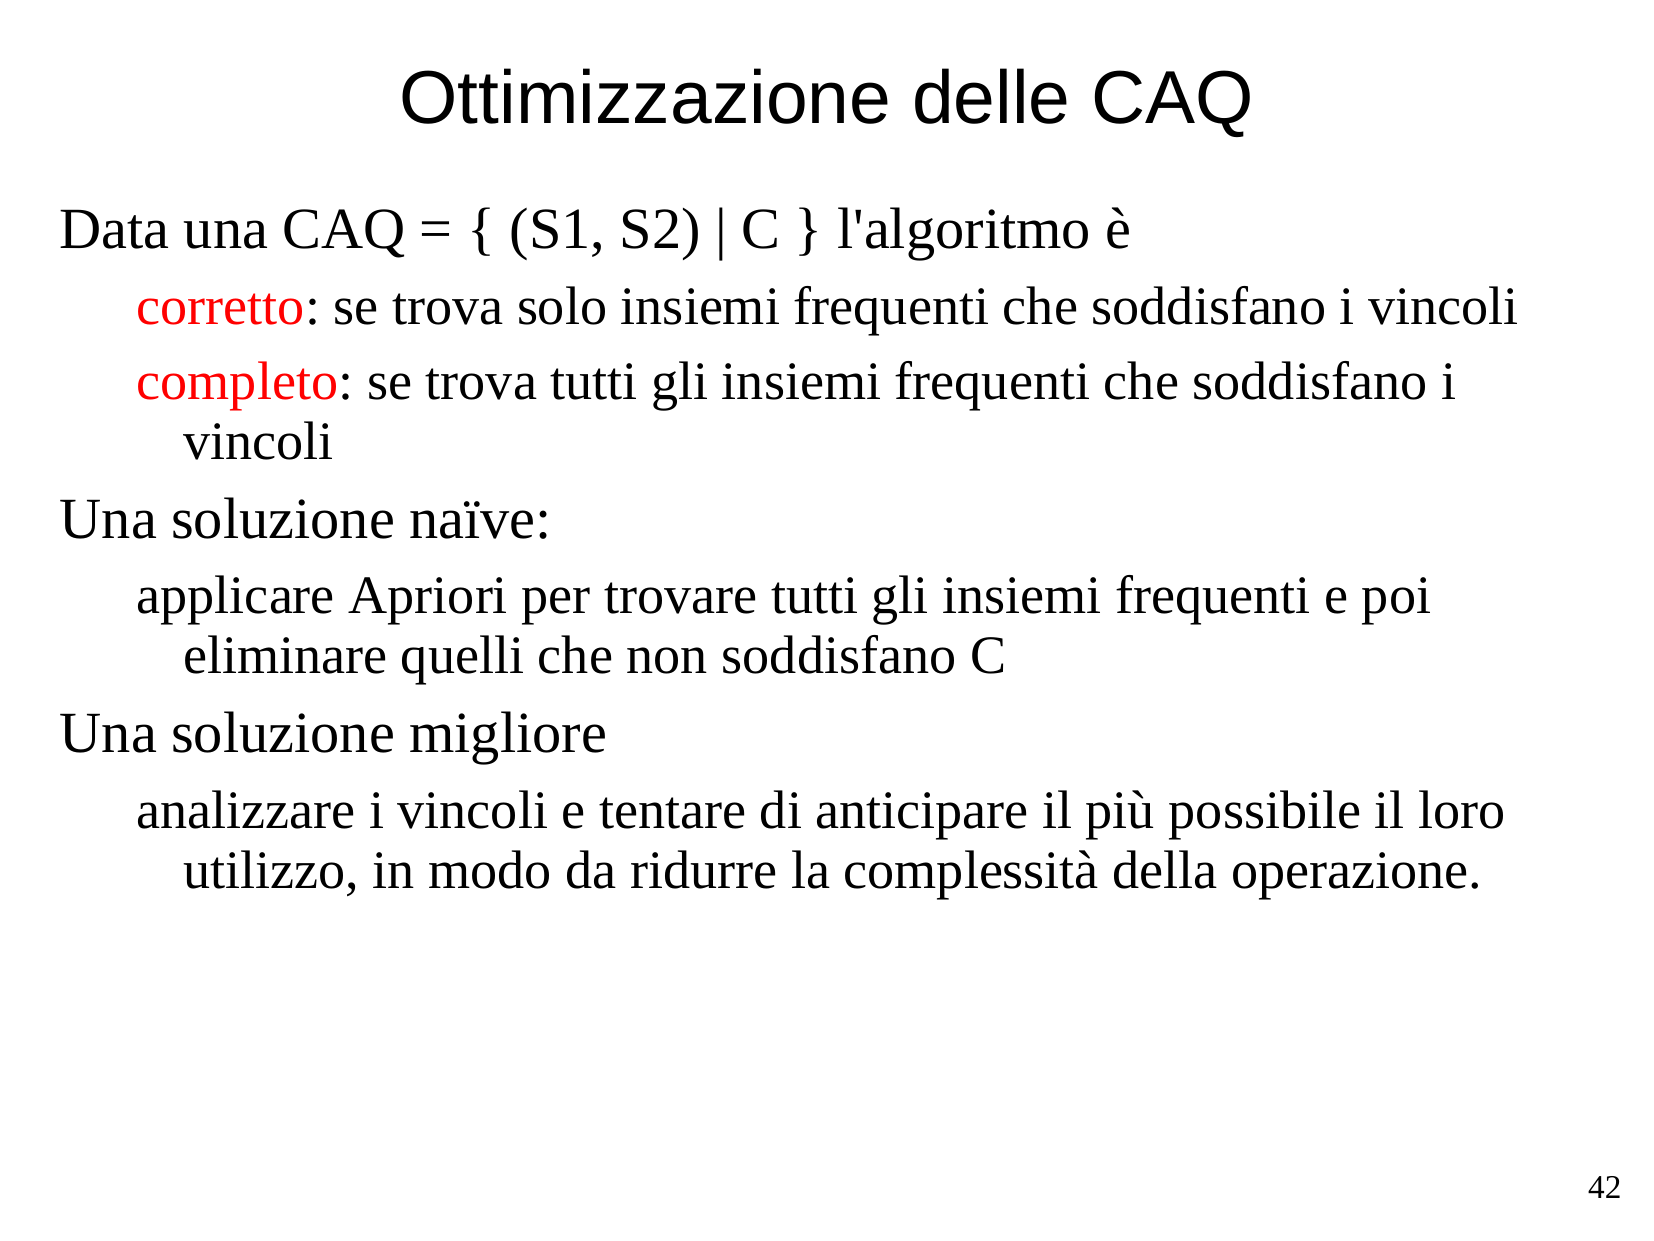

# Ottimizzazione delle CAQ
Data una CAQ = { (S1, S2) | C } l'algoritmo è
corretto: se trova solo insiemi frequenti che soddisfano i vincoli
completo: se trova tutti gli insiemi frequenti che soddisfano i vincoli
Una soluzione naïve:
applicare Apriori per trovare tutti gli insiemi frequenti e poi eliminare quelli che non soddisfano C
Una soluzione migliore
analizzare i vincoli e tentare di anticipare il più possibile il loro utilizzo, in modo da ridurre la complessità della operazione.